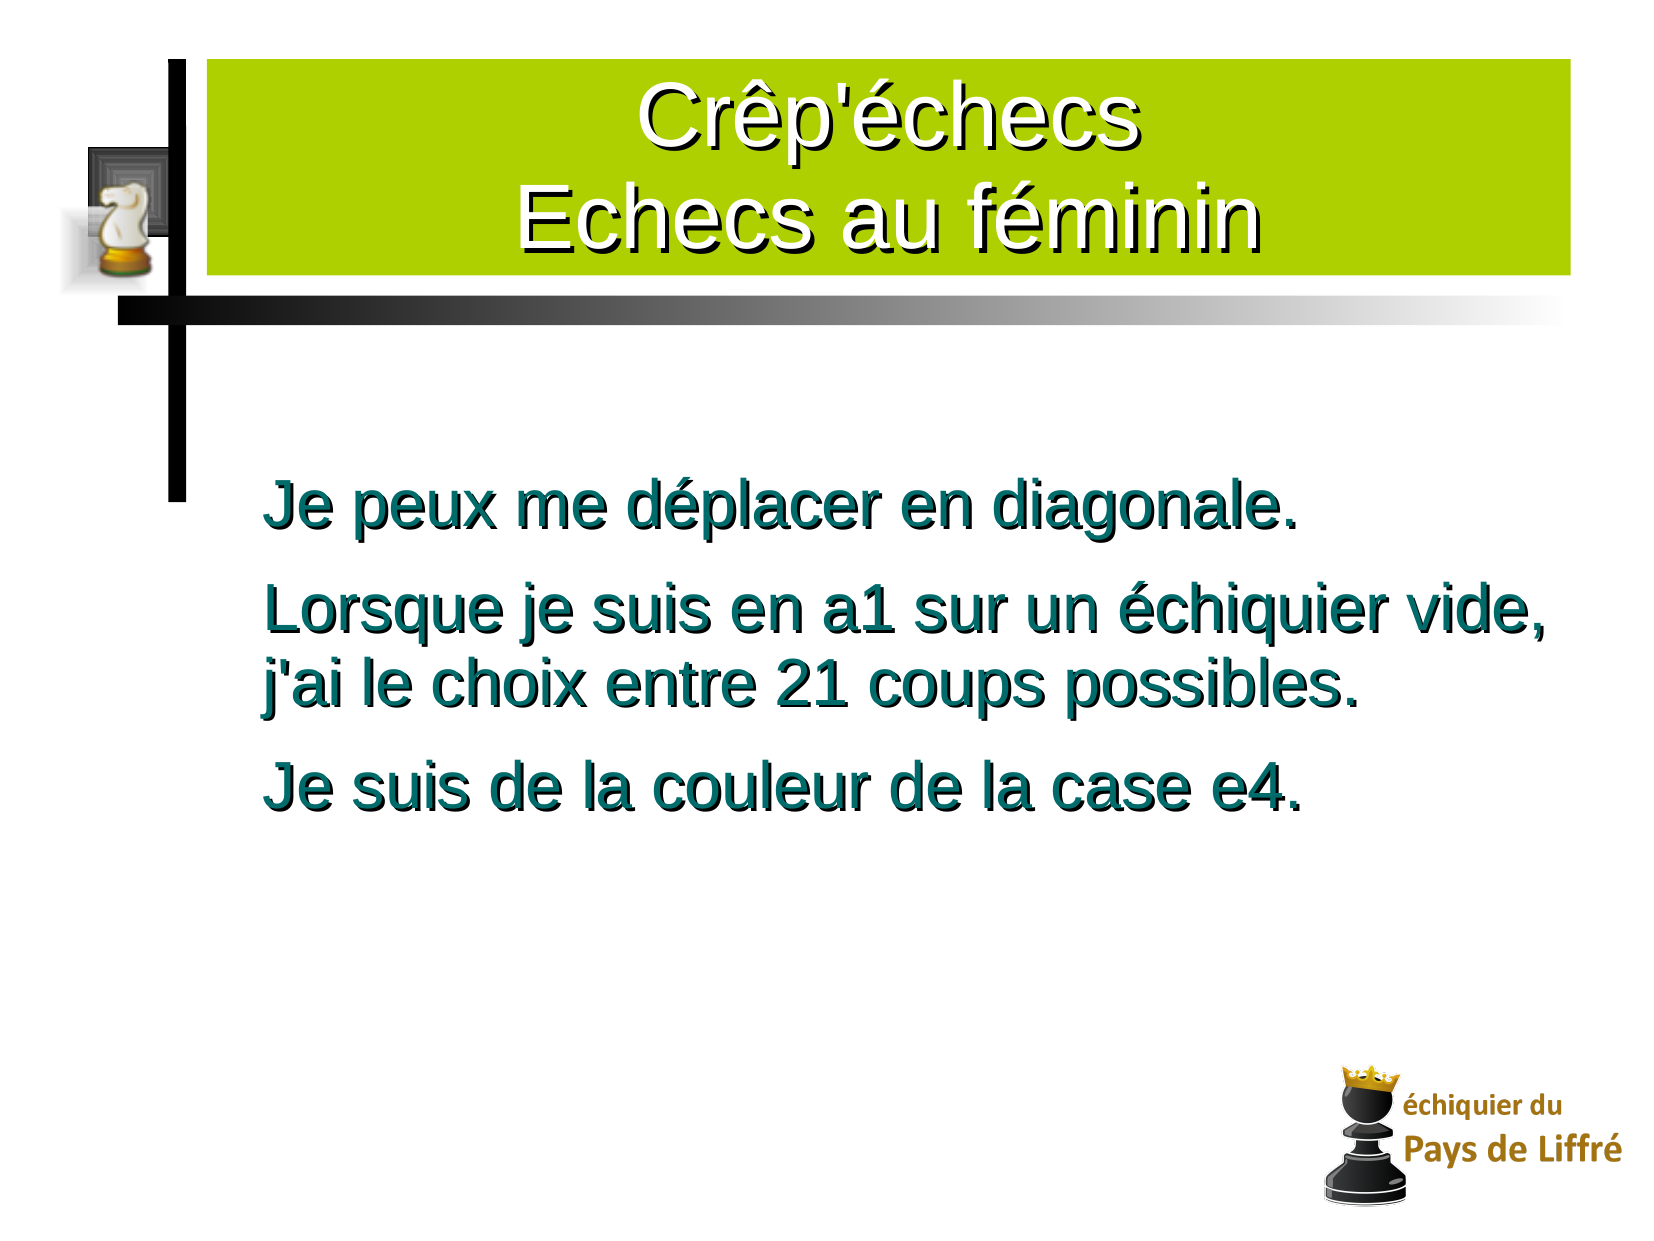

# Crêp'échecs Echecs au féminin
Je peux me déplacer en diagonale.
Lorsque je suis en a1 sur un échiquier vide, j'ai le choix entre 21 coups possibles.
Je suis de la couleur de la case e4.